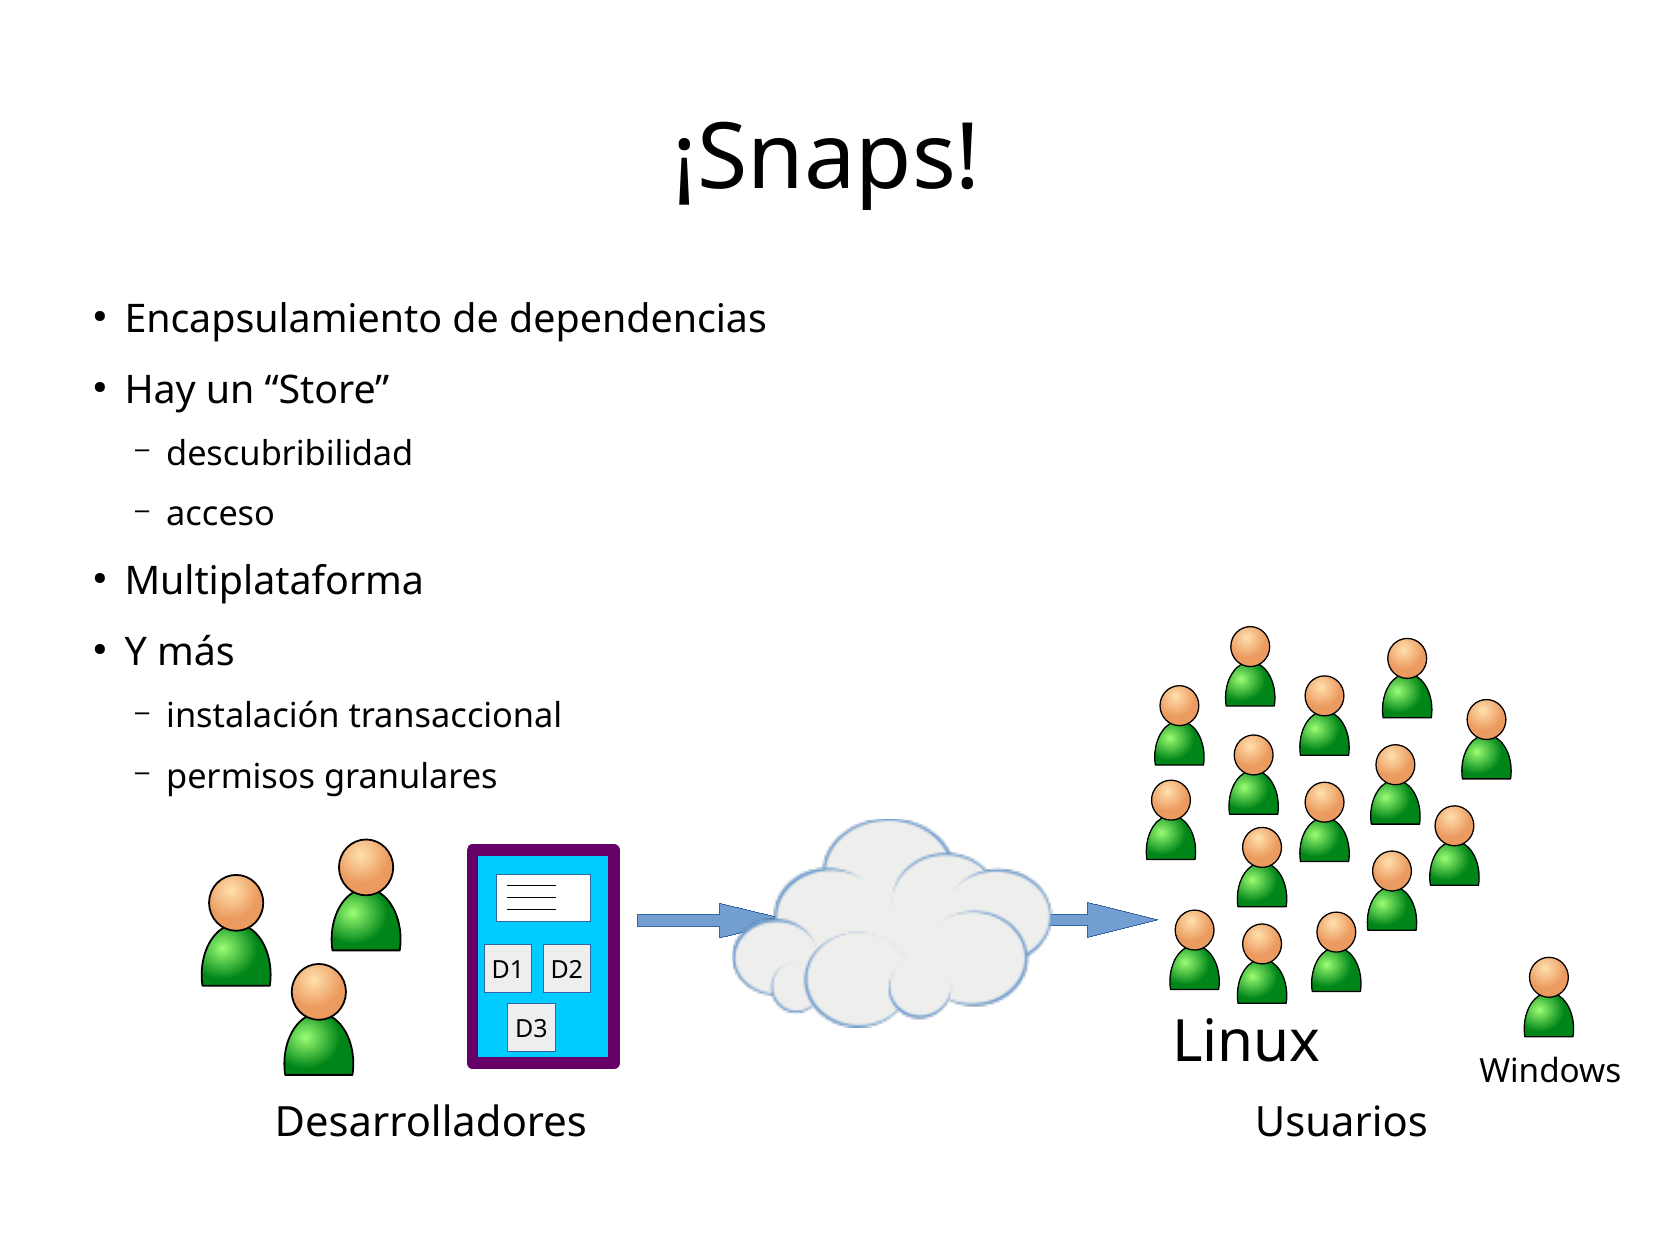

# ¡Snaps!
Encapsulamiento de dependencias
Hay un “Store”
descubribilidad
acceso
Multiplataforma
Y más
instalación transaccional
permisos granulares
D1
D2
Linux
D3
Windows
Desarrolladores
Usuarios